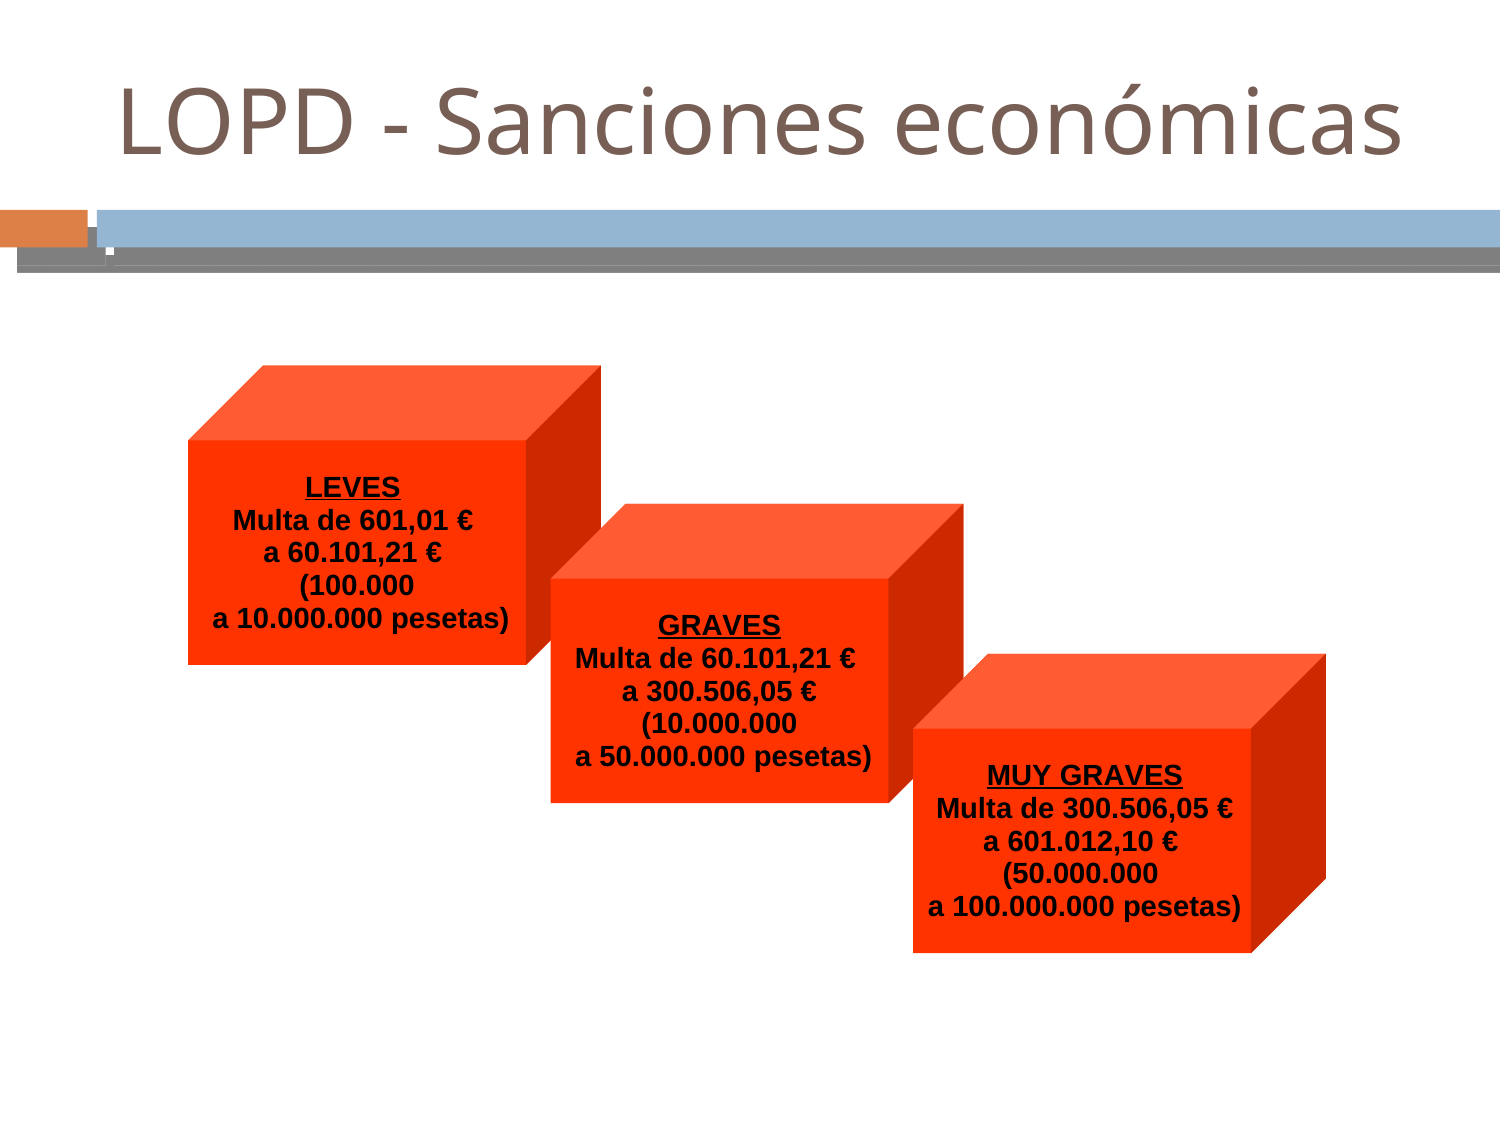

# LOPD - Sanciones económicas
LEVES
Multa de 601,01 €
a 60.101,21 €
(100.000
 a 10.000.000 pesetas)
GRAVES
Multa de 60.101,21 €
a 300.506,05 €
(10.000.000
 a 50.000.000 pesetas)
MUY GRAVES
Multa de 300.506,05 €
a 601.012,10 €
(50.000.000
a 100.000.000 pesetas)